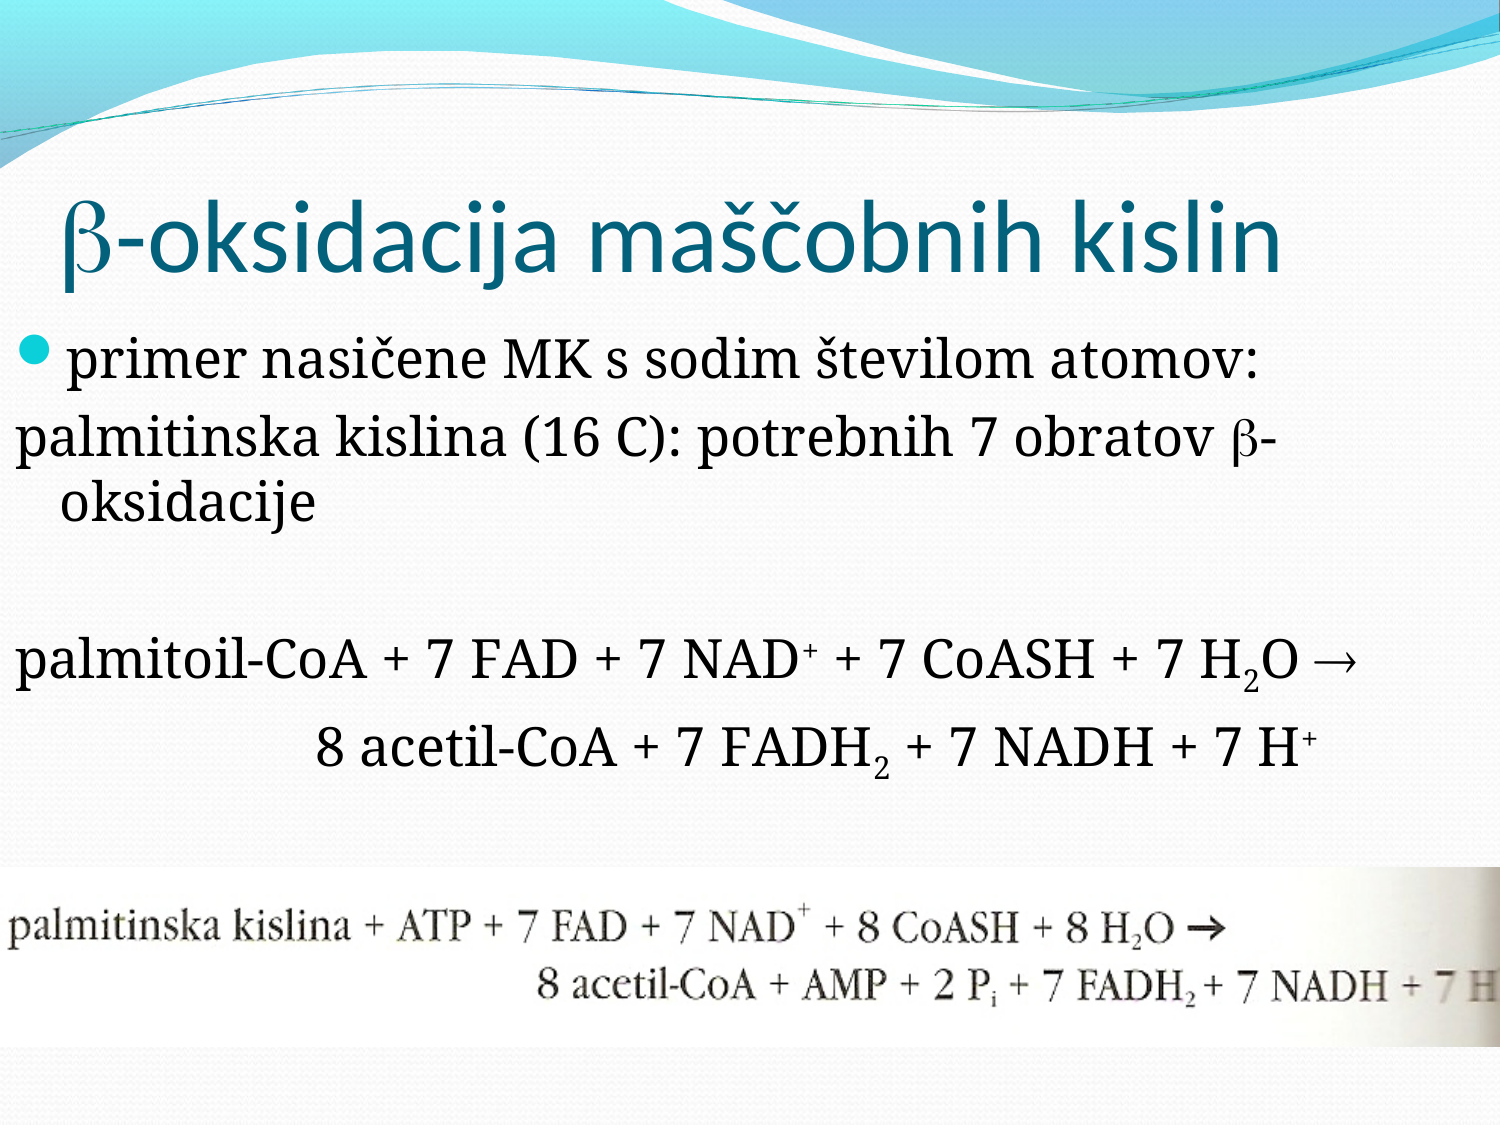

-oksidacija maščobnih kislin
# primer nasičene MK s sodim številom atomov:
palmitinska kislina (16 C): potrebnih 7 obratov -oksidacije
palmitoil-CoA + 7 FAD + 7 NAD+ + 7 CoASH + 7 H2O 
			8 acetil-CoA + 7 FADH2 + 7 NADH + 7 H+
skupaj z aktivacijo MK v citosolu: